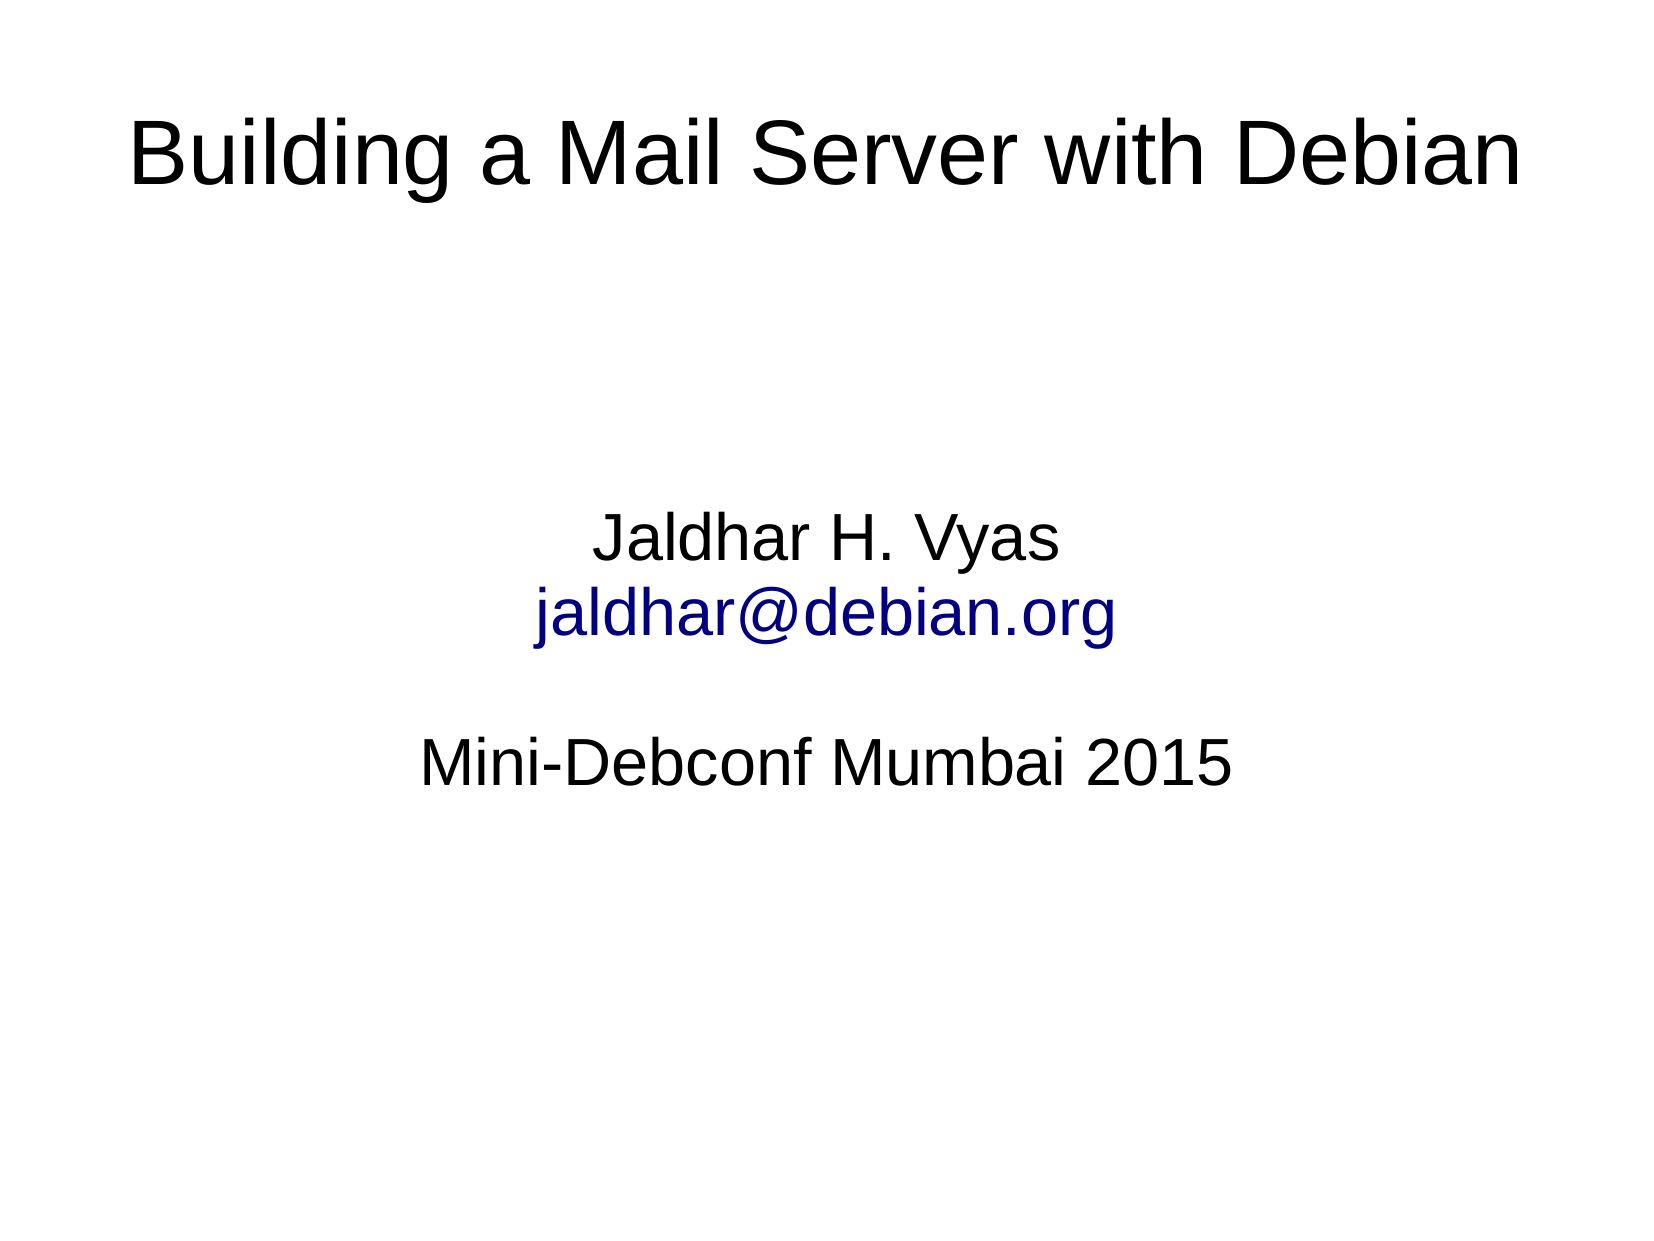

# Building a Mail Server with Debian
Jaldhar H. Vyas
jaldhar@debian.org
Mini-Debconf Mumbai 2015